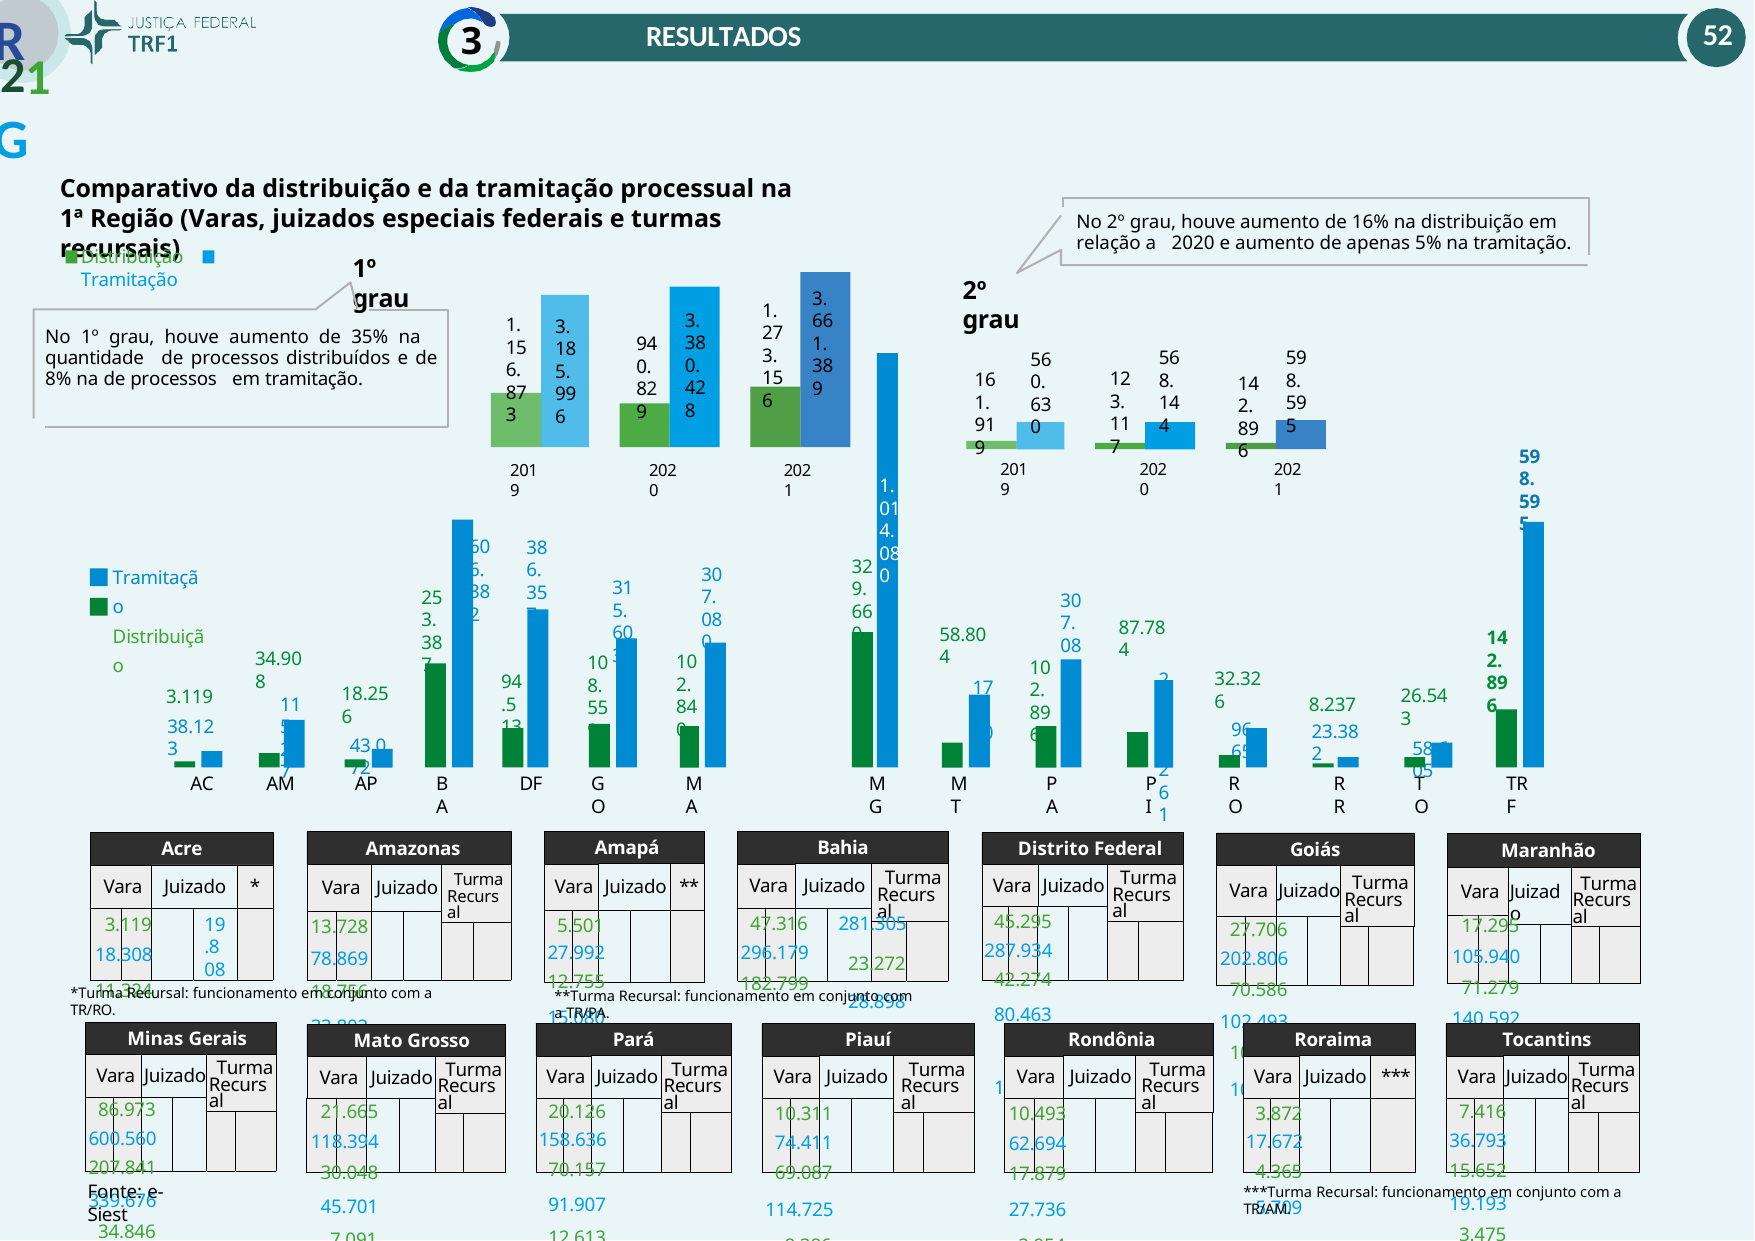

RG
52
3
21
RESULTADOS
Comparativo da distribuição e da tramitação processual na 1ª Região (Varas, juizados especiais federais e turmas recursais)
No 2º grau, houve aumento de 16% na distribuição em relação a 2020 e aumento de apenas 5% na tramitação.
Distribuição	Tramitação
1º grau
2º grau
3.661.389
1.273.156
3.380.428
1.156.873
3.185.996
No 1º grau, houve aumento de 35% na quantidade de processos distribuídos e de 8% na de processos em tramitação.
940.829
568.144
598.595
560.630
123.117
161.919
142.896
598.595
2019
2020
2021
2019
2020
2021
1.014.080
606.382
386.357
329.660
Tramitação Distribuição
307.080
315.603
253.387
307.080
87.784
212.261
58.804
178.209
142.896
34.908
115.247
102.840
108.559
102.896
32.326
96.654
94.513
18.256
43.072
26.543
58.605
3.119
38.123
8.237
23.382
AC
AM
AP
BA
DF
GO
MA
MG
MT
PA
PI
RO
RR
TO
TRF
Amazonas
Amapá
Bahia
Distrito Federal
Acre
Goiás
Maranhão
Vara
Juizado
**
Vara
Juizado
Turma Recursal
Vara
Juizado
Turma Recursal
Vara
Juizado
Turma Recursal
Vara
Juizado
*
Vara
Juizado
Turma Recursal
Vara
Juizado
Turma Recursal
45.295
287.934
42.274
80.463
6.944
17.960
47.316
296.179
182.799
281.305
23.272
28.898
3.119
18.308
11.324
19.808
5.501
27.992
12.755
15.080
17.295
105.940
71.279
140.592
14.266
60.548
13.728
78.869
18.756
33.802
2.424
2.576
27.706
202.806
70.586
102.493
10.267
10.304
*Turma Recursal: funcionamento em conjunto com a TR/RO.
**Turma Recursal: funcionamento em conjunto com a TR/PA.
Minas Gerais
Pará
Piauí
Rondônia
Roraima
Tocantins
Mato Grosso
Vara
Juizado
Turma Recursal
Vara
Juizado
Turma Recursal
Vara
Juizado
Turma Recursal
Vara
Juizado
Turma Recursal
Vara
Juizado
***
Vara
Juizado
Turma Recursal
Vara
Juizado
Turma Recursal
86.973
600.560
207.841
339.676
34.846
73.844
21.665
118.394
30.048
45.701
7.091
14.114
20.126
158.636
70.157
91.907
12.613
15.791
7.416
36.793
15.652
19.193
3.475
2.619
10.311
74.411
69.087
114.725
8.386
23.125
10.493
62.694
17.879
27.736
3.954
6.224
3.872
17.672
4.365
5.709
Fonte: e-Siest
***Turma Recursal: funcionamento em conjunto com a TR/AM.